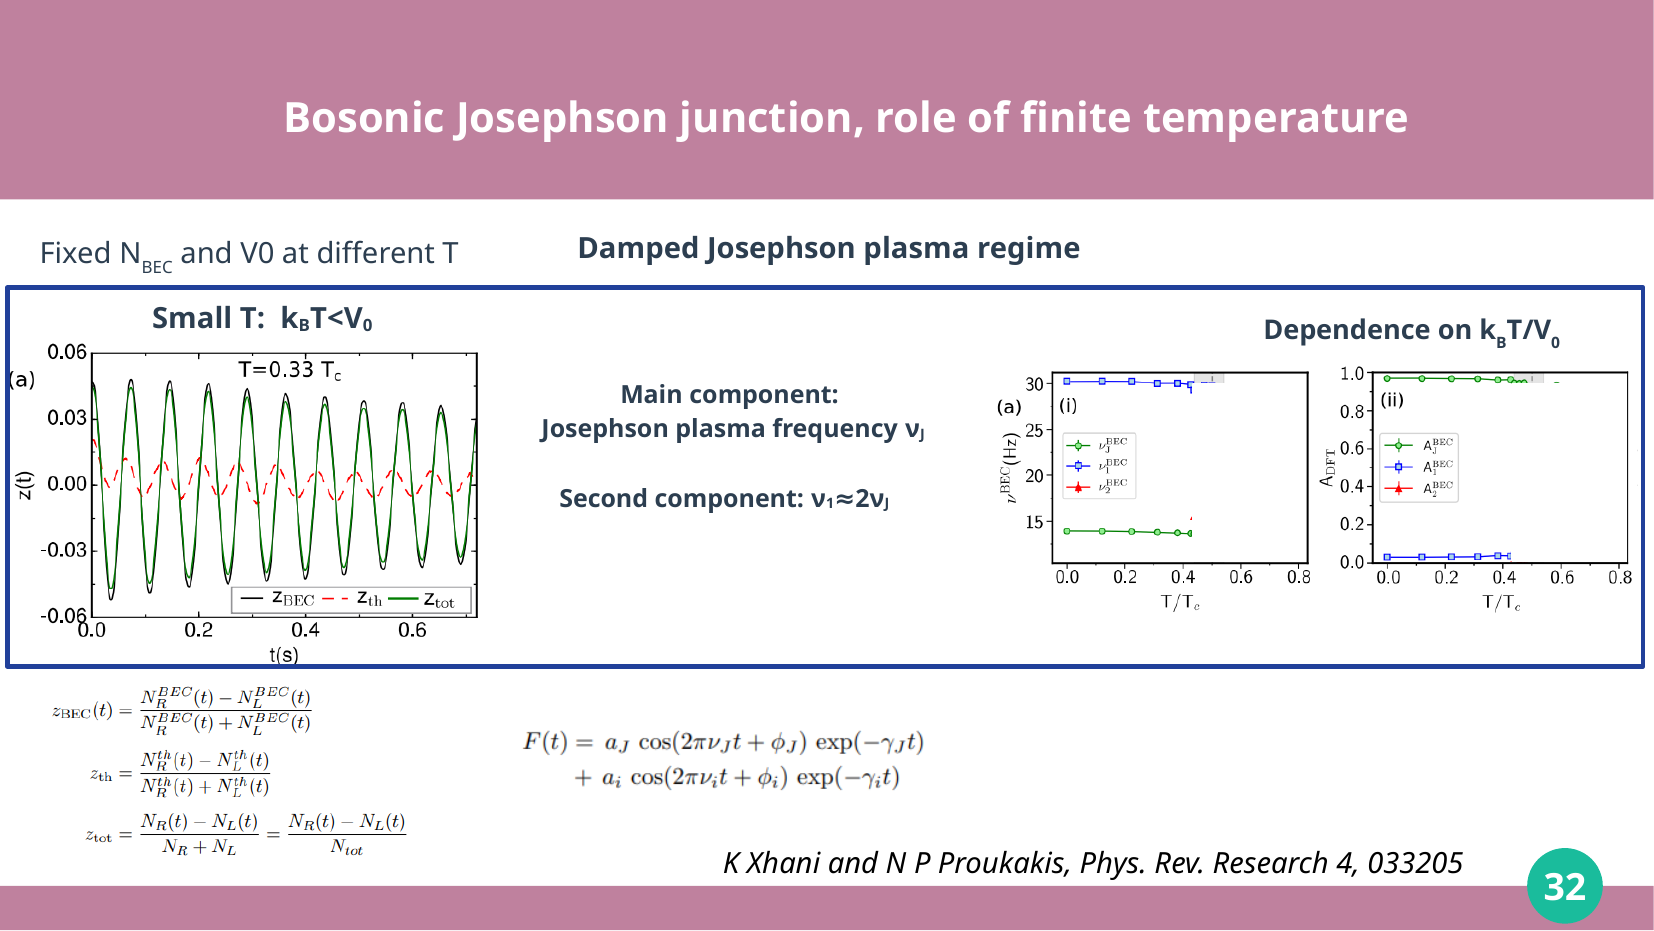

# Bosonic Josephson junction, role of finite temperature
Fixed NBEC and V0 at different T
Damped Josephson plasma regime
Small T: kBT<V0
Dependence on kBT/V0
Main component:
Josephson plasma frequency νJ
Second component: ν1≈2νJ
K Xhani and N P Proukakis, Phys. Rev. Research 4, 033205